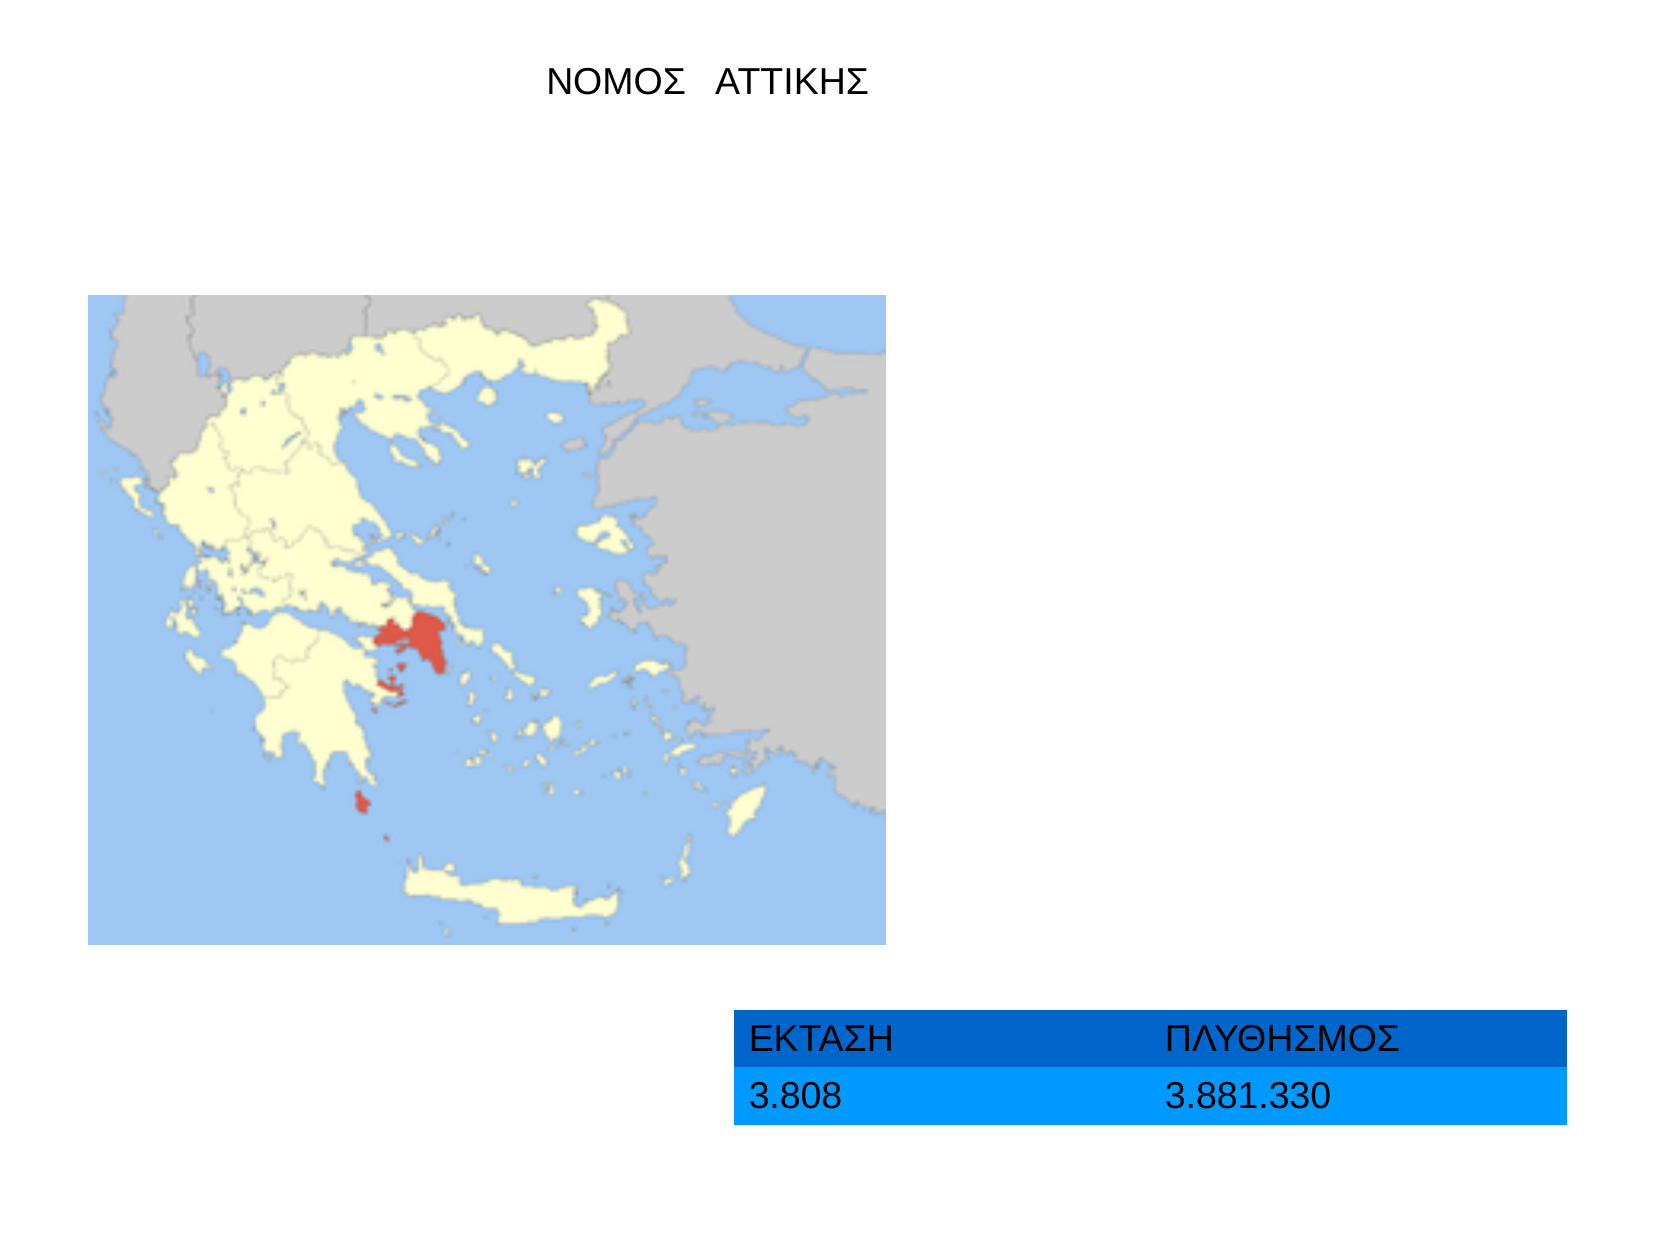

ΝΟΜΟΣ ΑΤΤΙΚΗΣ
| ΕΚΤΑΣΗ | ΠΛΥΘΗΣΜΟΣ |
| --- | --- |
| 3.808 | 3.881.330 |